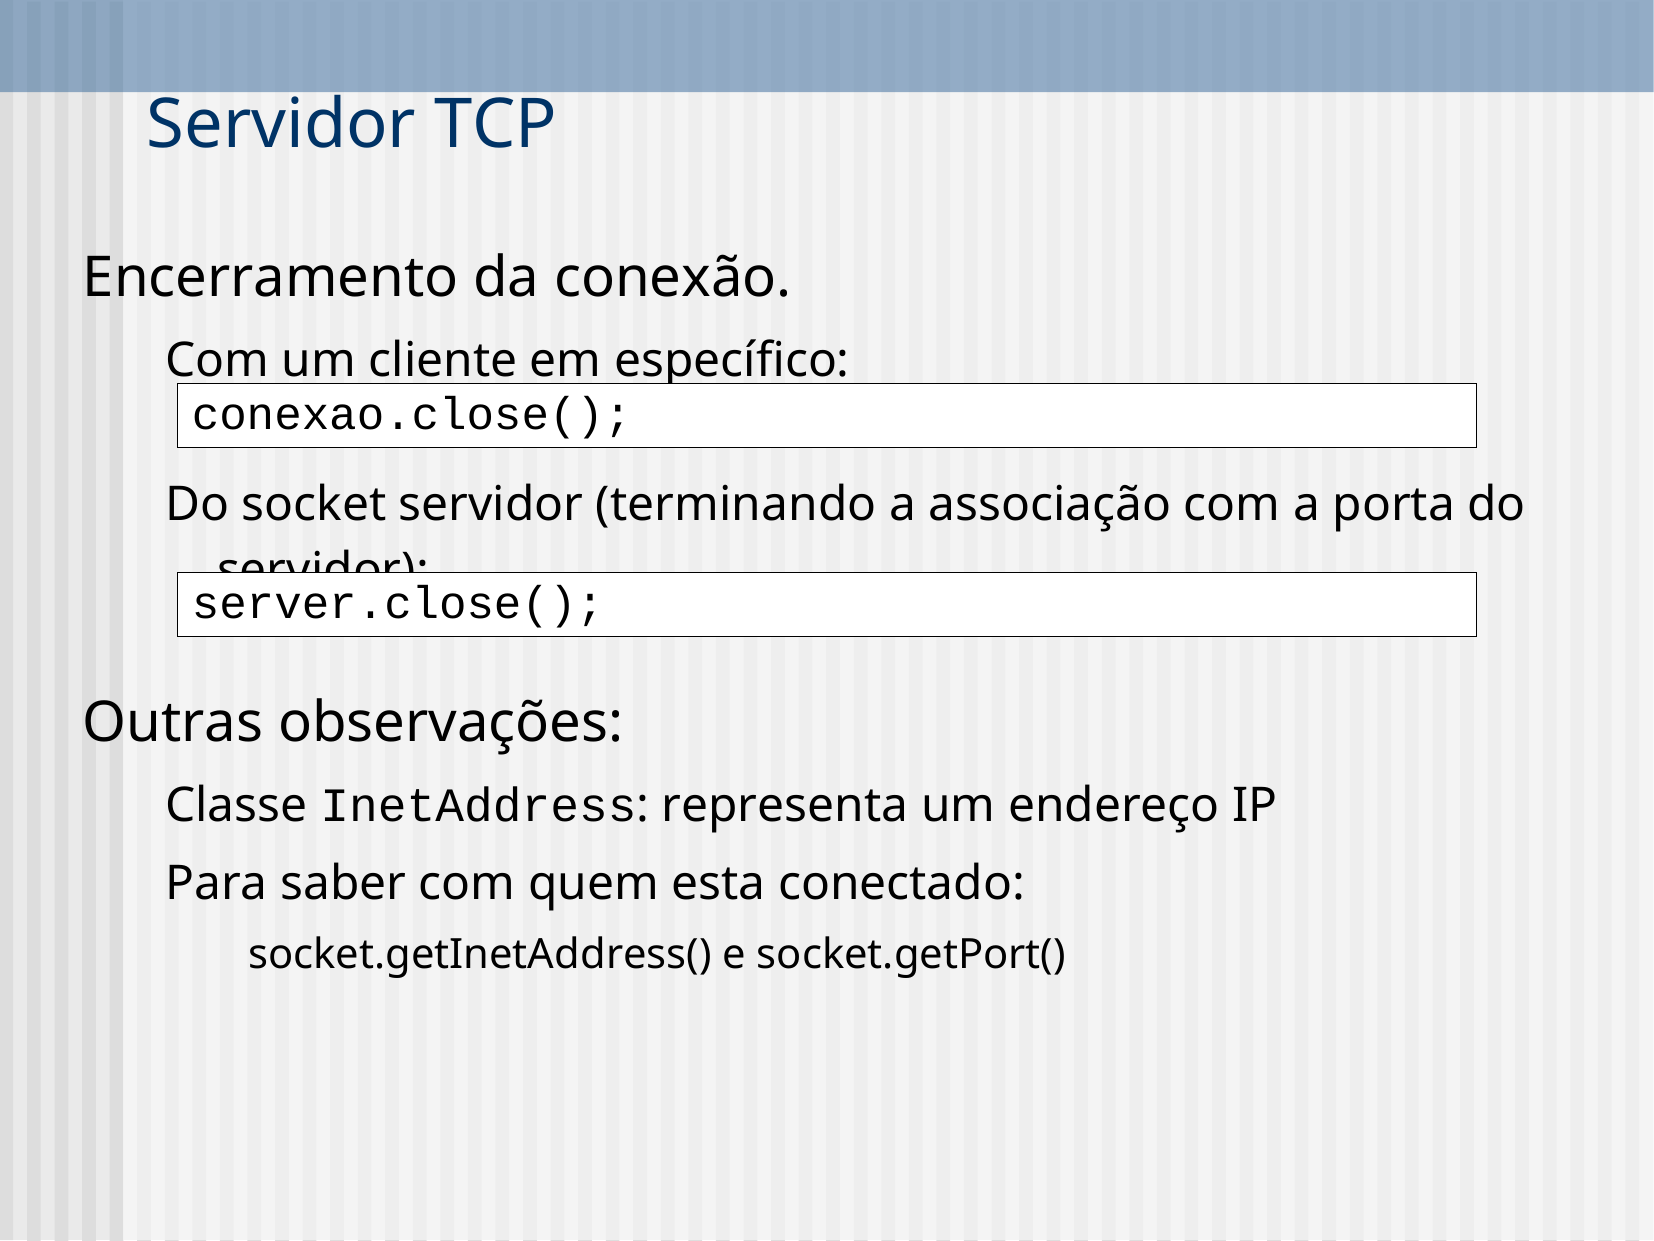

# Servidor TCP
Encerramento da conexão.
Com um cliente em específico:
Do socket servidor (terminando a associação com a porta do servidor):
Outras observações:
Classe InetAddress: representa um endereço IP
Para saber com quem esta conectado:
socket.getInetAddress() e socket.getPort()
conexao.close();
server.close();